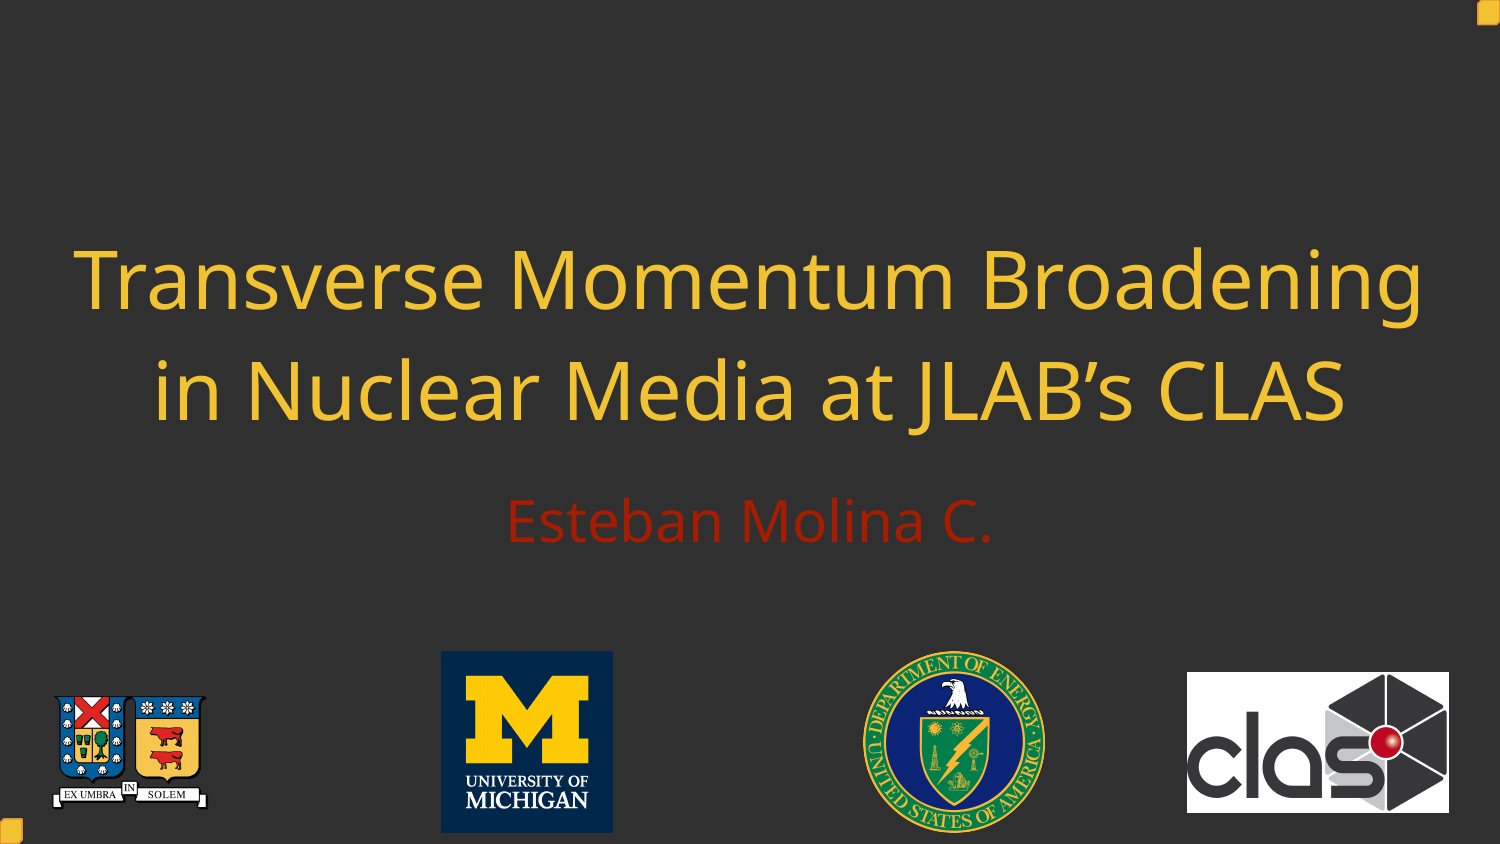

# Transverse Momentum Broadening in Nuclear Media at JLAB’s CLAS
Esteban Molina C.